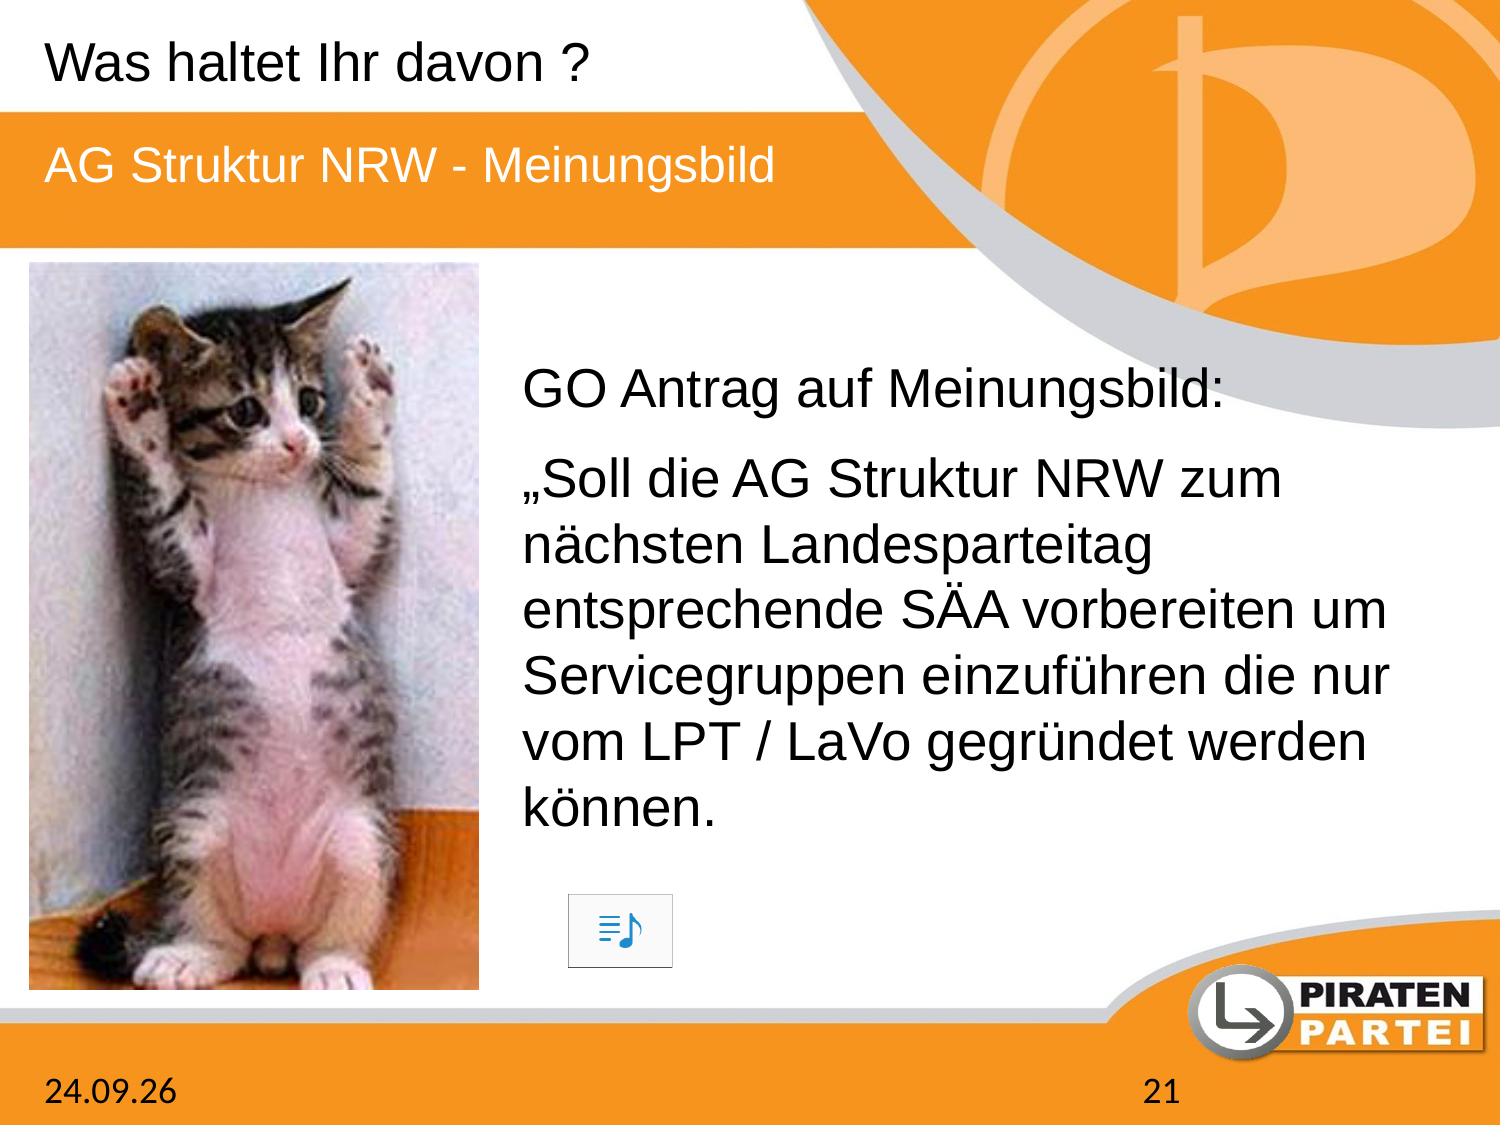

# Was haltet Ihr davon ?
AG Struktur NRW - Meinungsbild
GO Antrag auf Meinungsbild:
„Soll die AG Struktur NRW zum nächsten Landesparteitag entsprechende SÄA vorbereiten um Servicegruppen einzuführen die nur vom LPT / LaVo gegründet werden können.